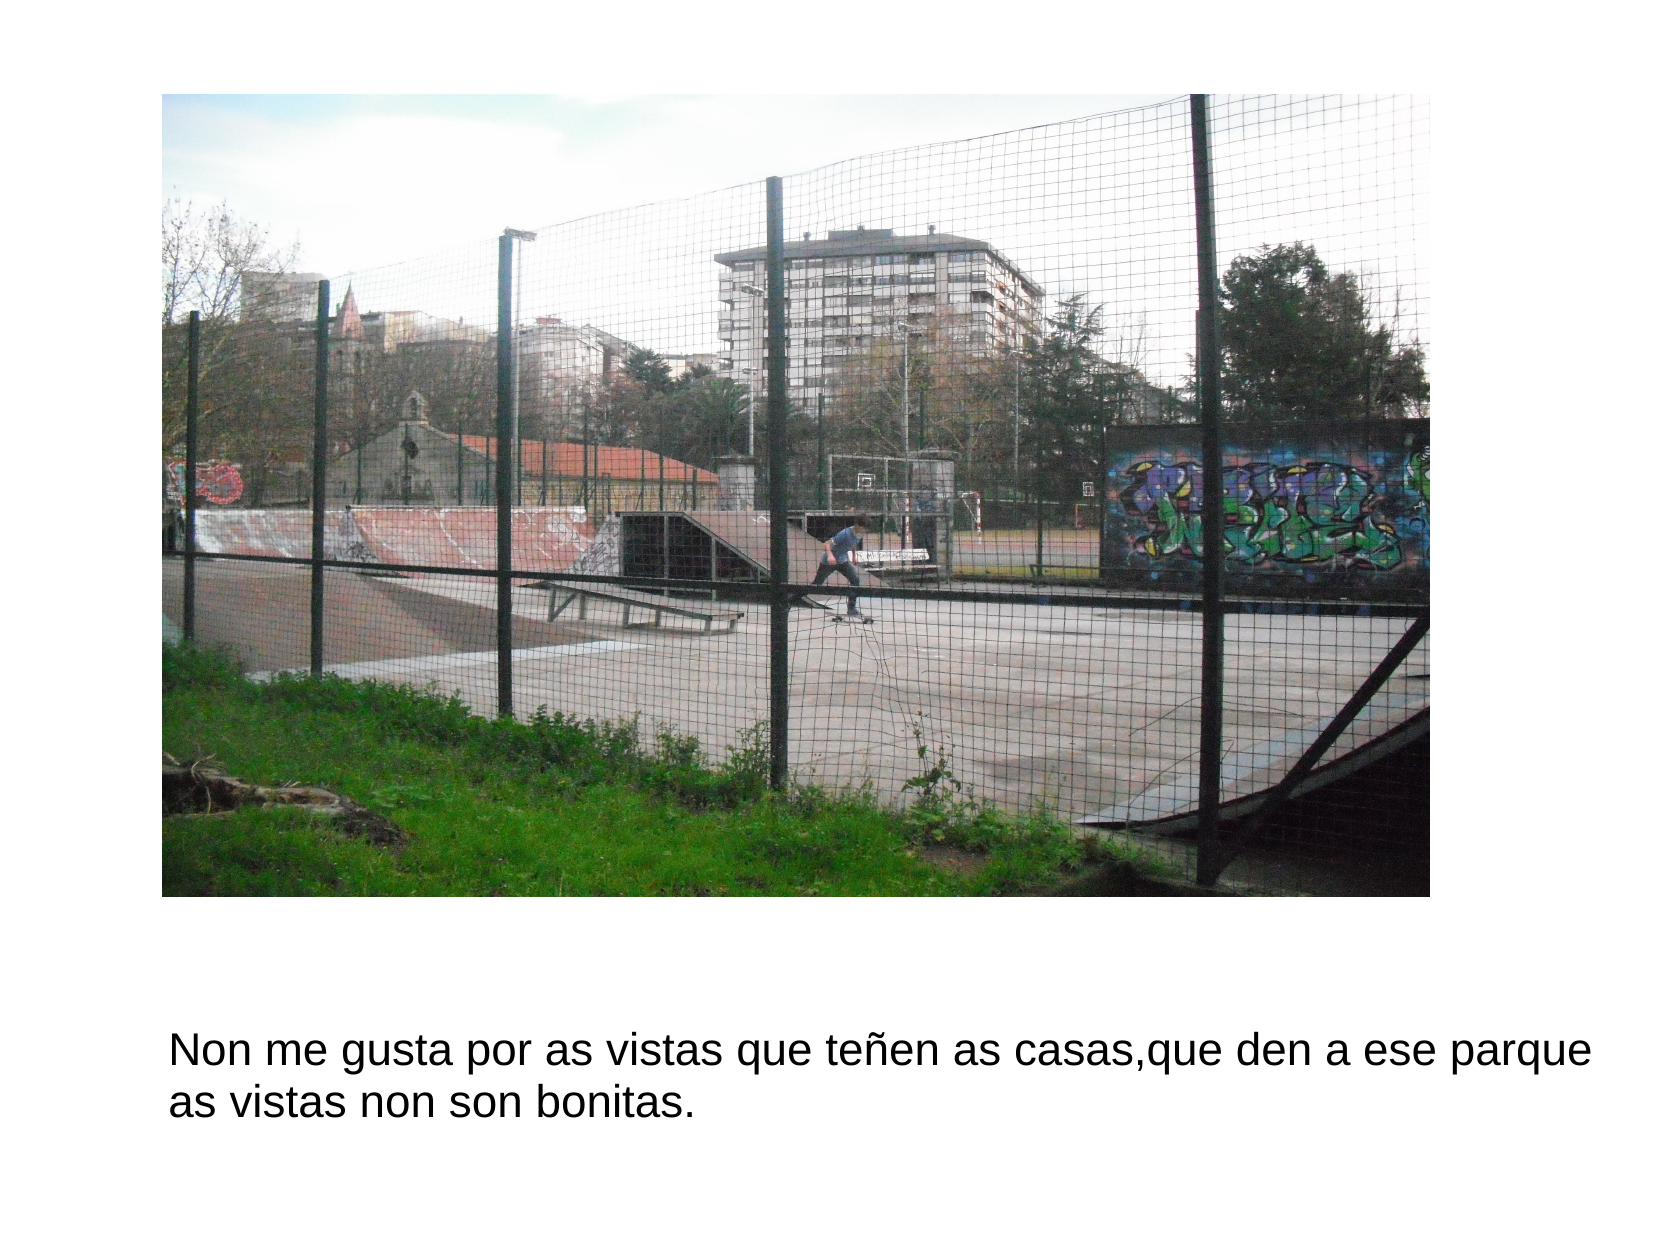

Non me gusta por as vistas que teñen as casas,que den a ese parque
as vistas non son bonitas.